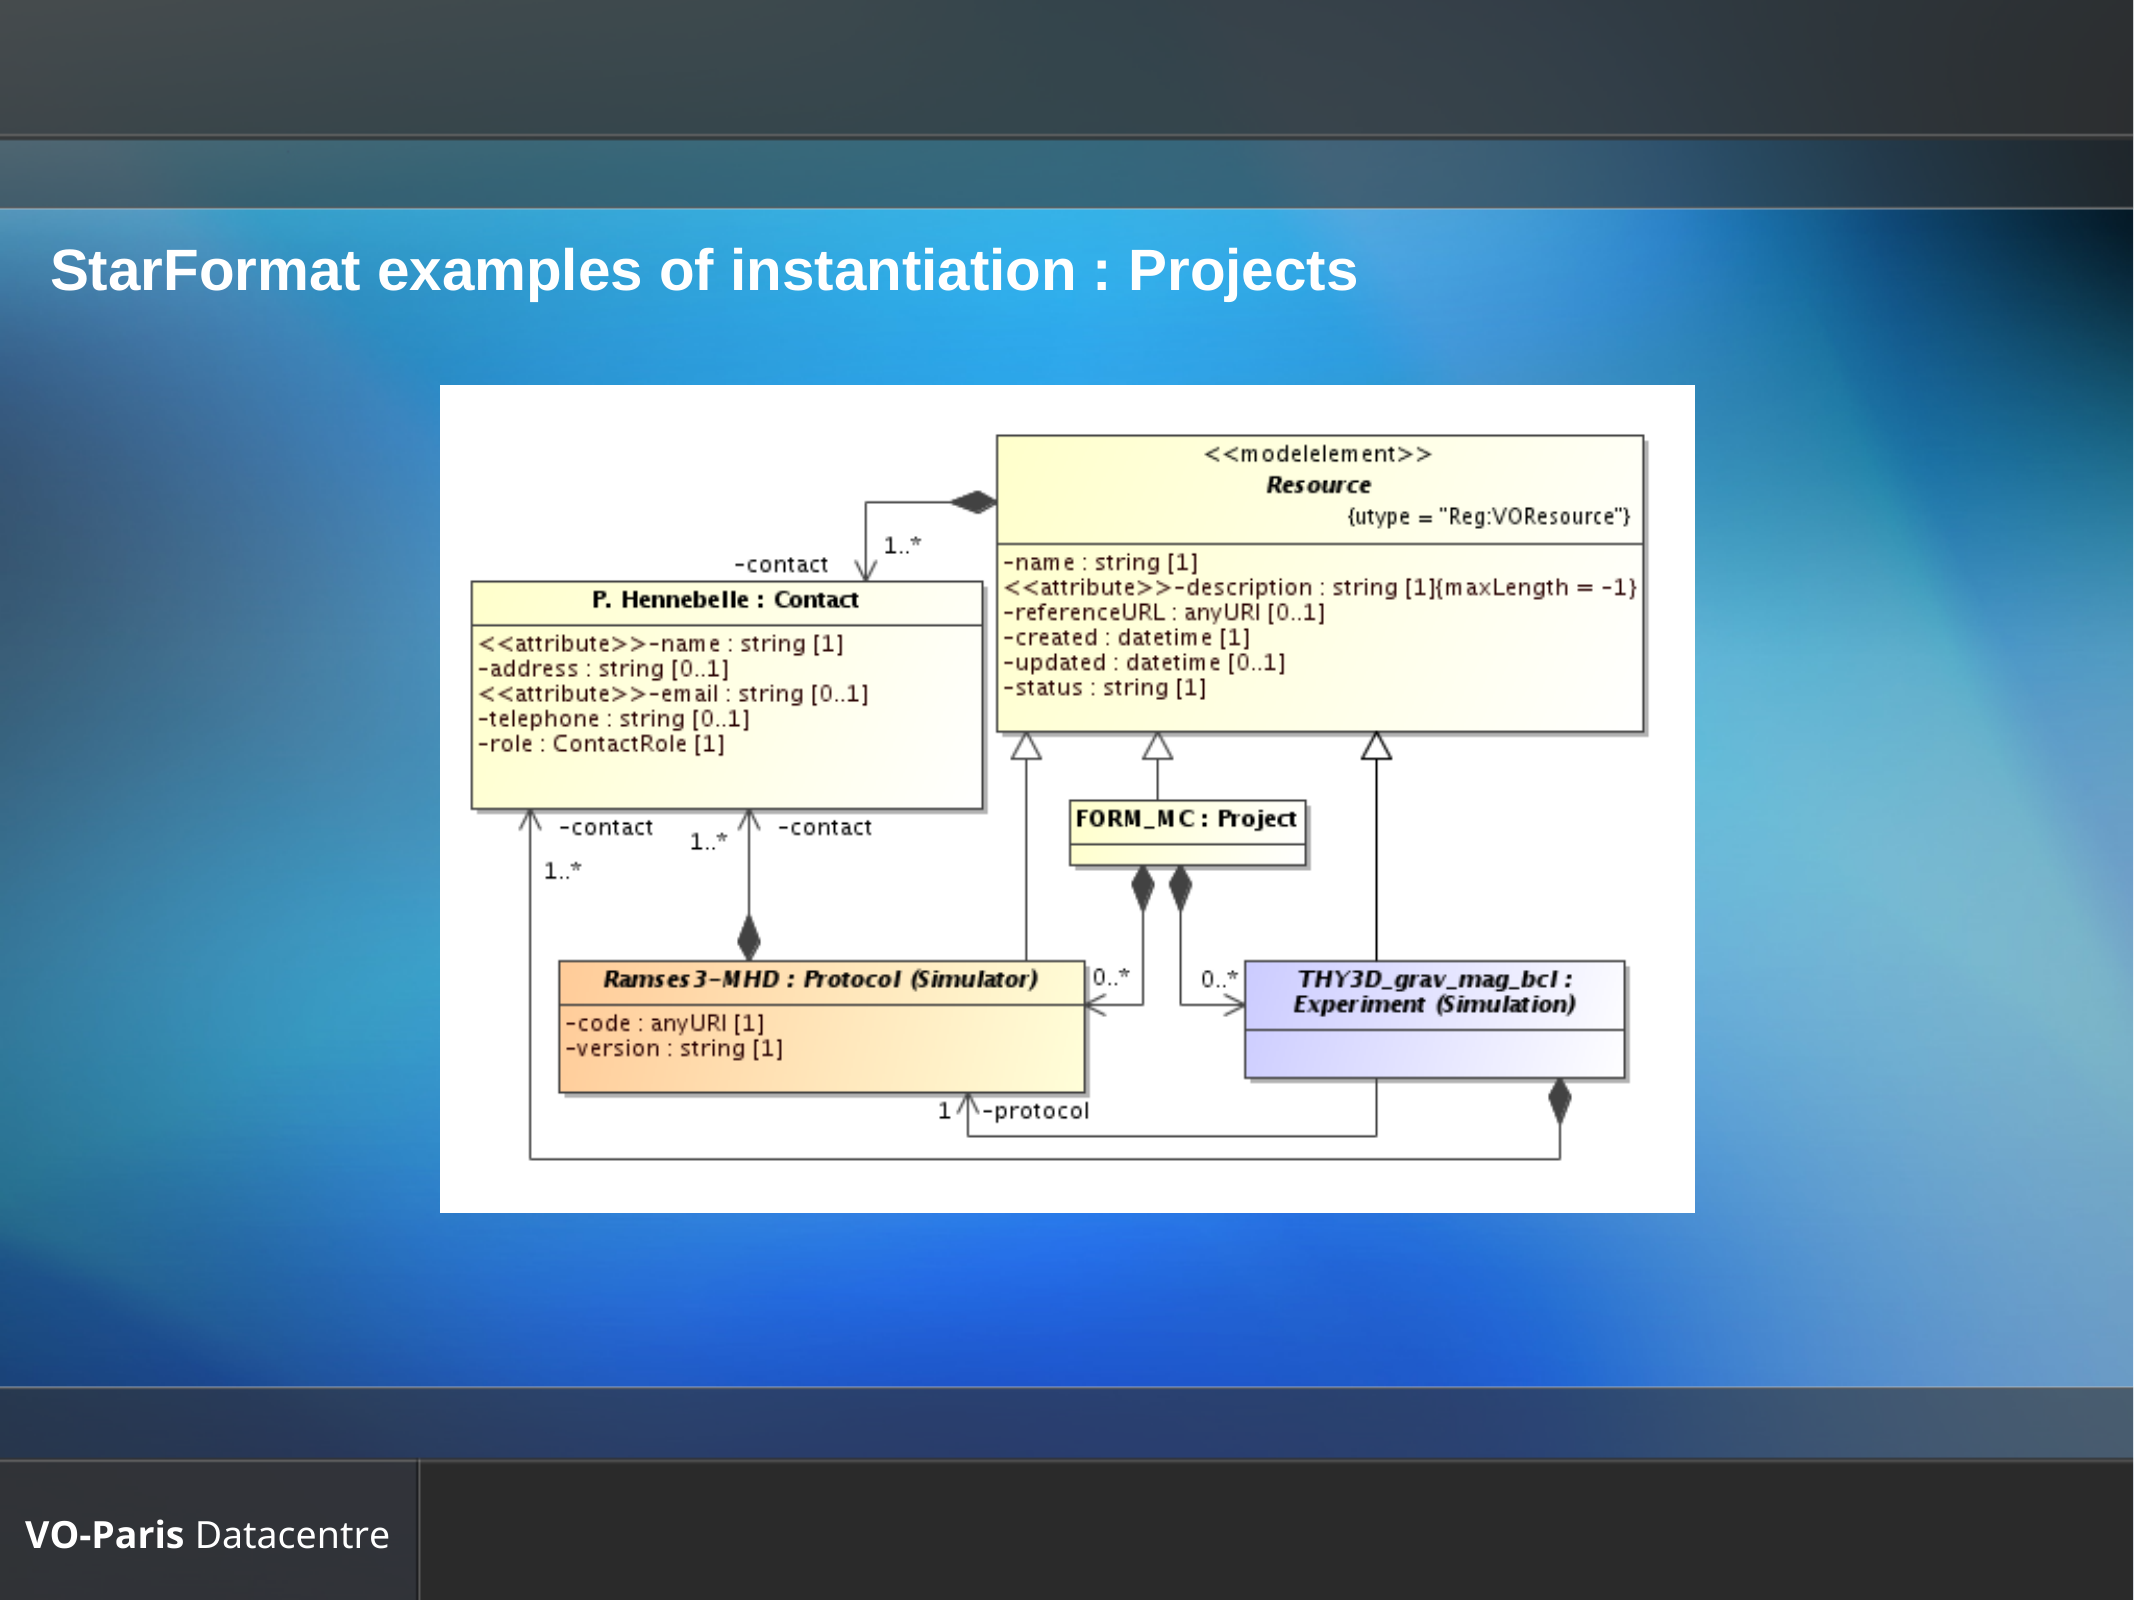

StarFormat examples of instantiation : Projects
VO-Paris Datacentre